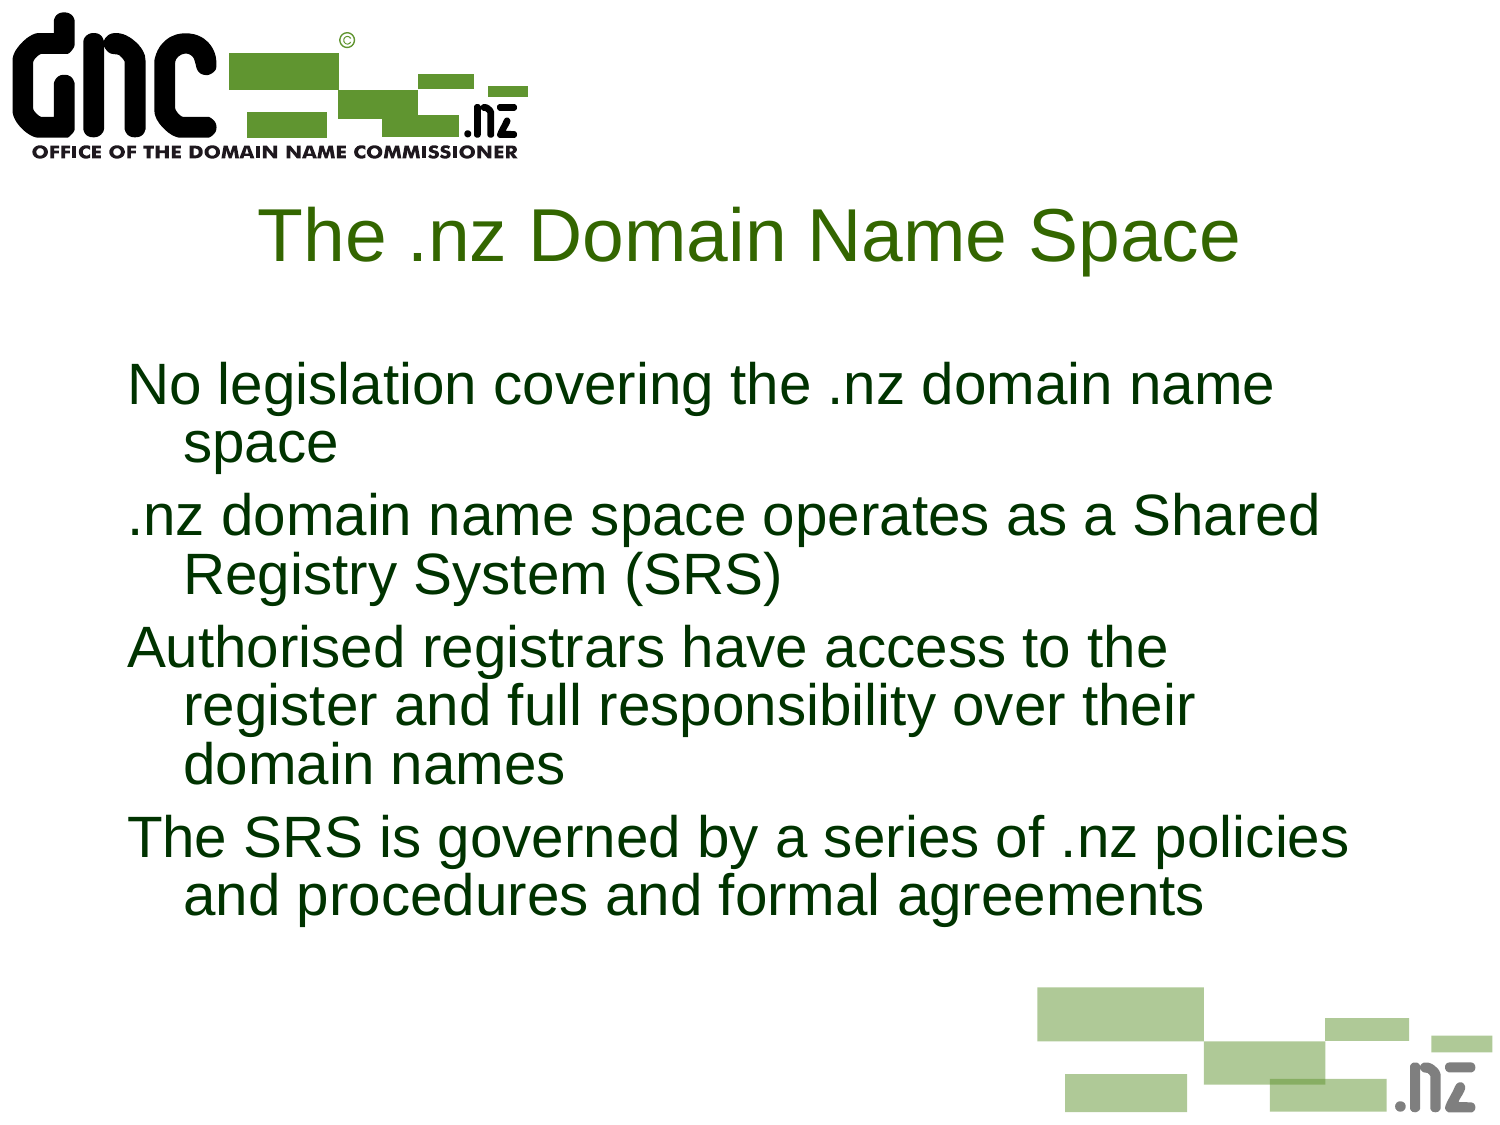

# The .nz Domain Name Space
No legislation covering the .nz domain name space
.nz domain name space operates as a Shared Registry System (SRS)
Authorised registrars have access to the register and full responsibility over their domain names
The SRS is governed by a series of .nz policies and procedures and formal agreements